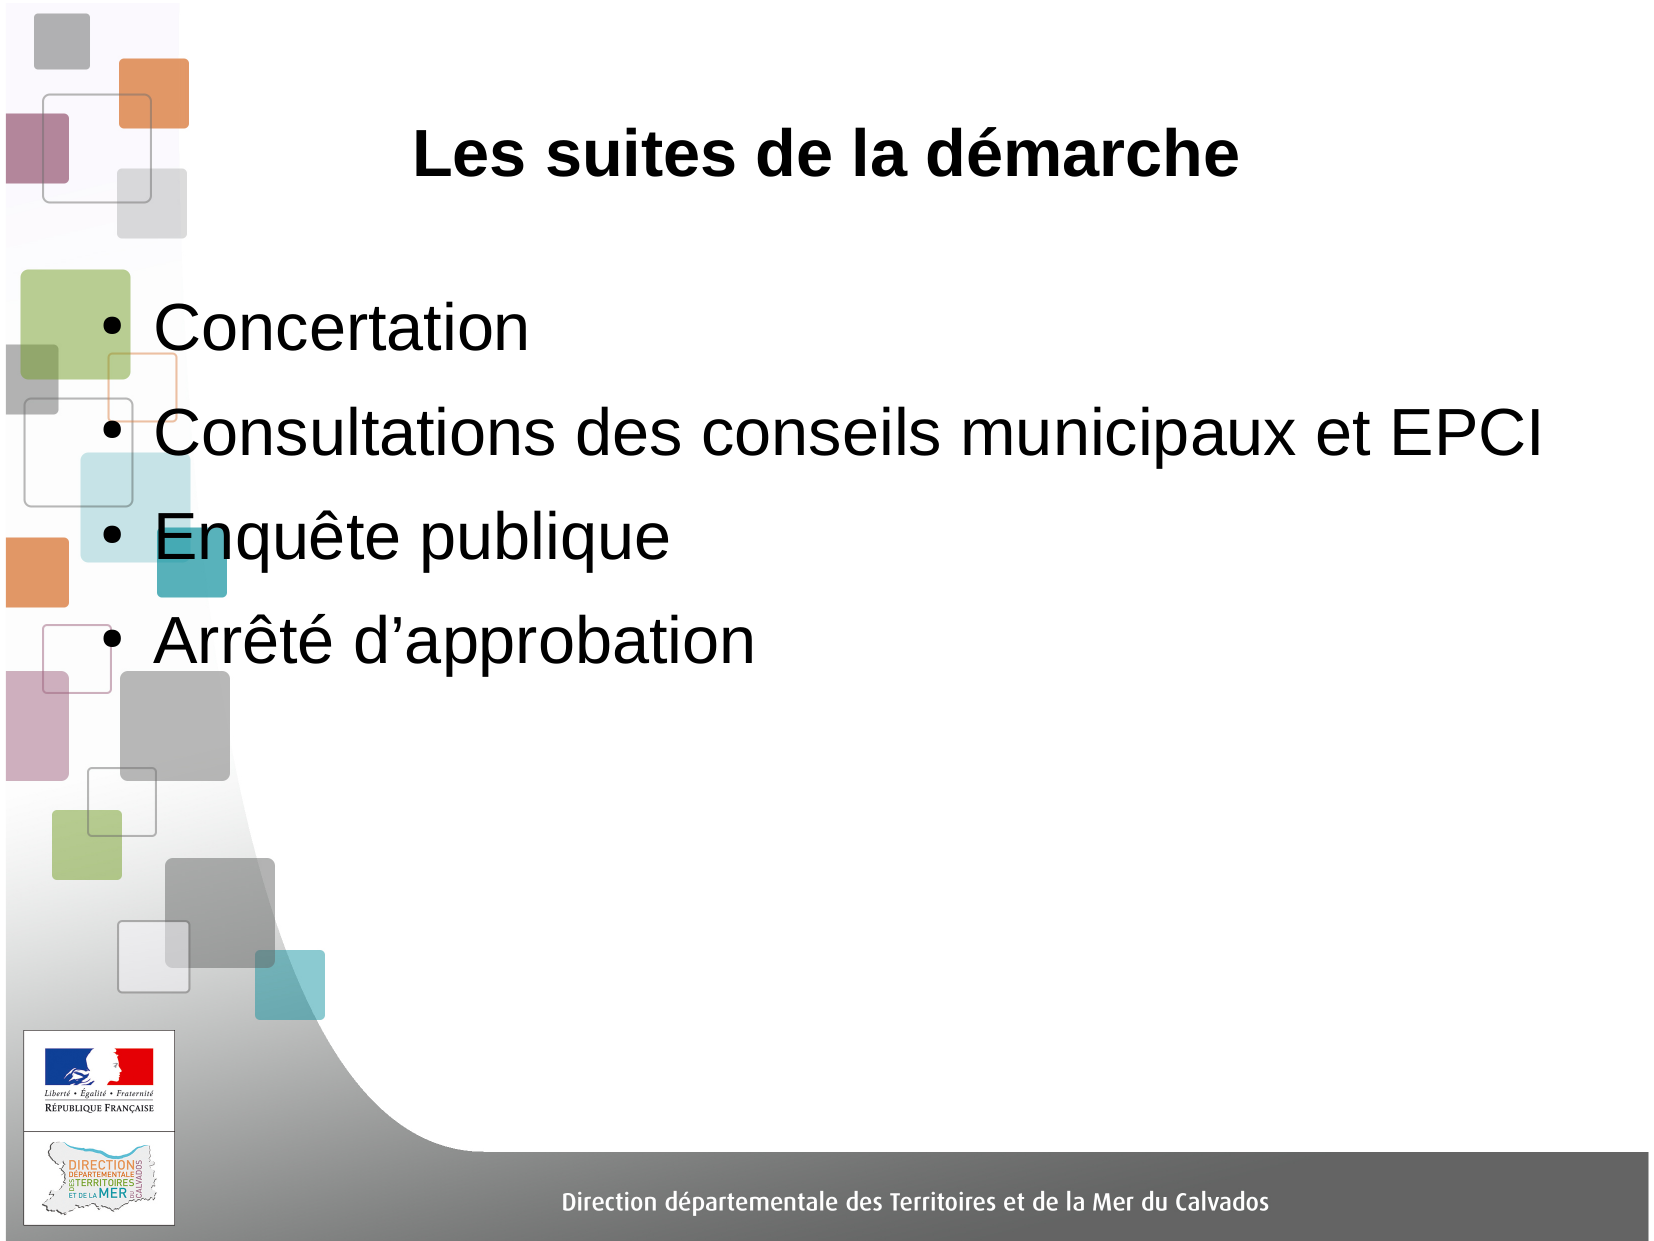

# Les suites de la démarche
Concertation
Consultations des conseils municipaux et EPCI
Enquête publique
Arrêté d’approbation